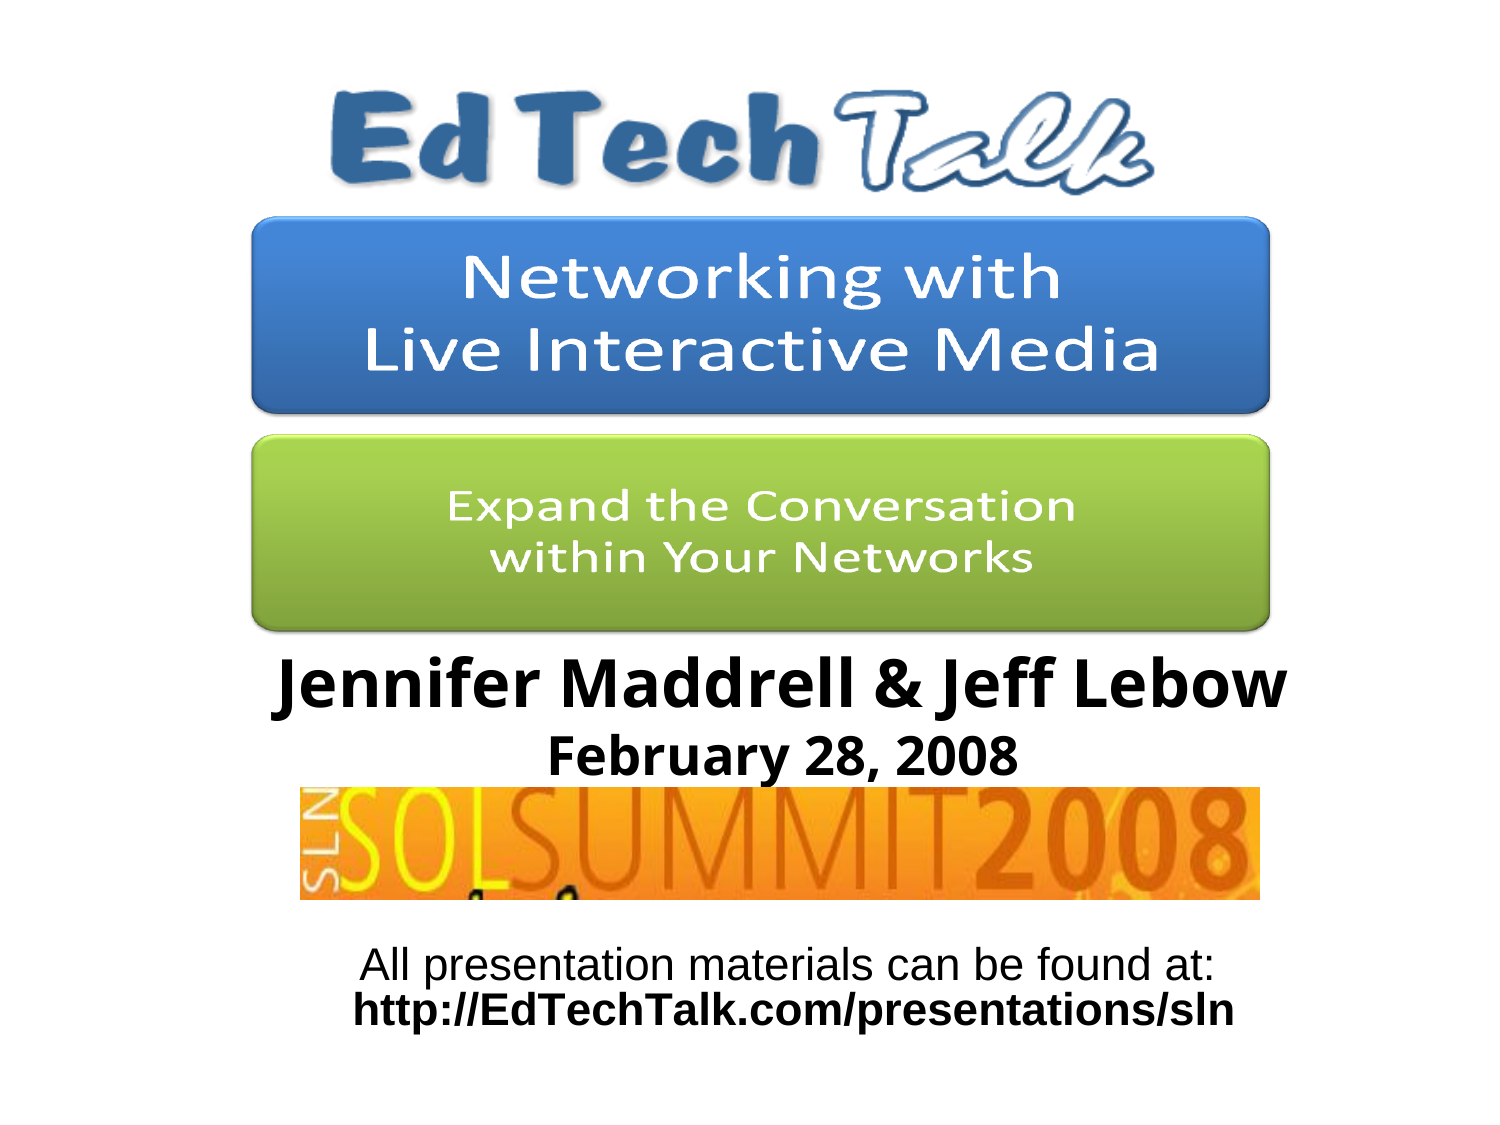

Jennifer Maddrell & Jeff Lebow
February 28, 2008
All presentation materials can be found at:
http://EdTechTalk.com/presentations/sln